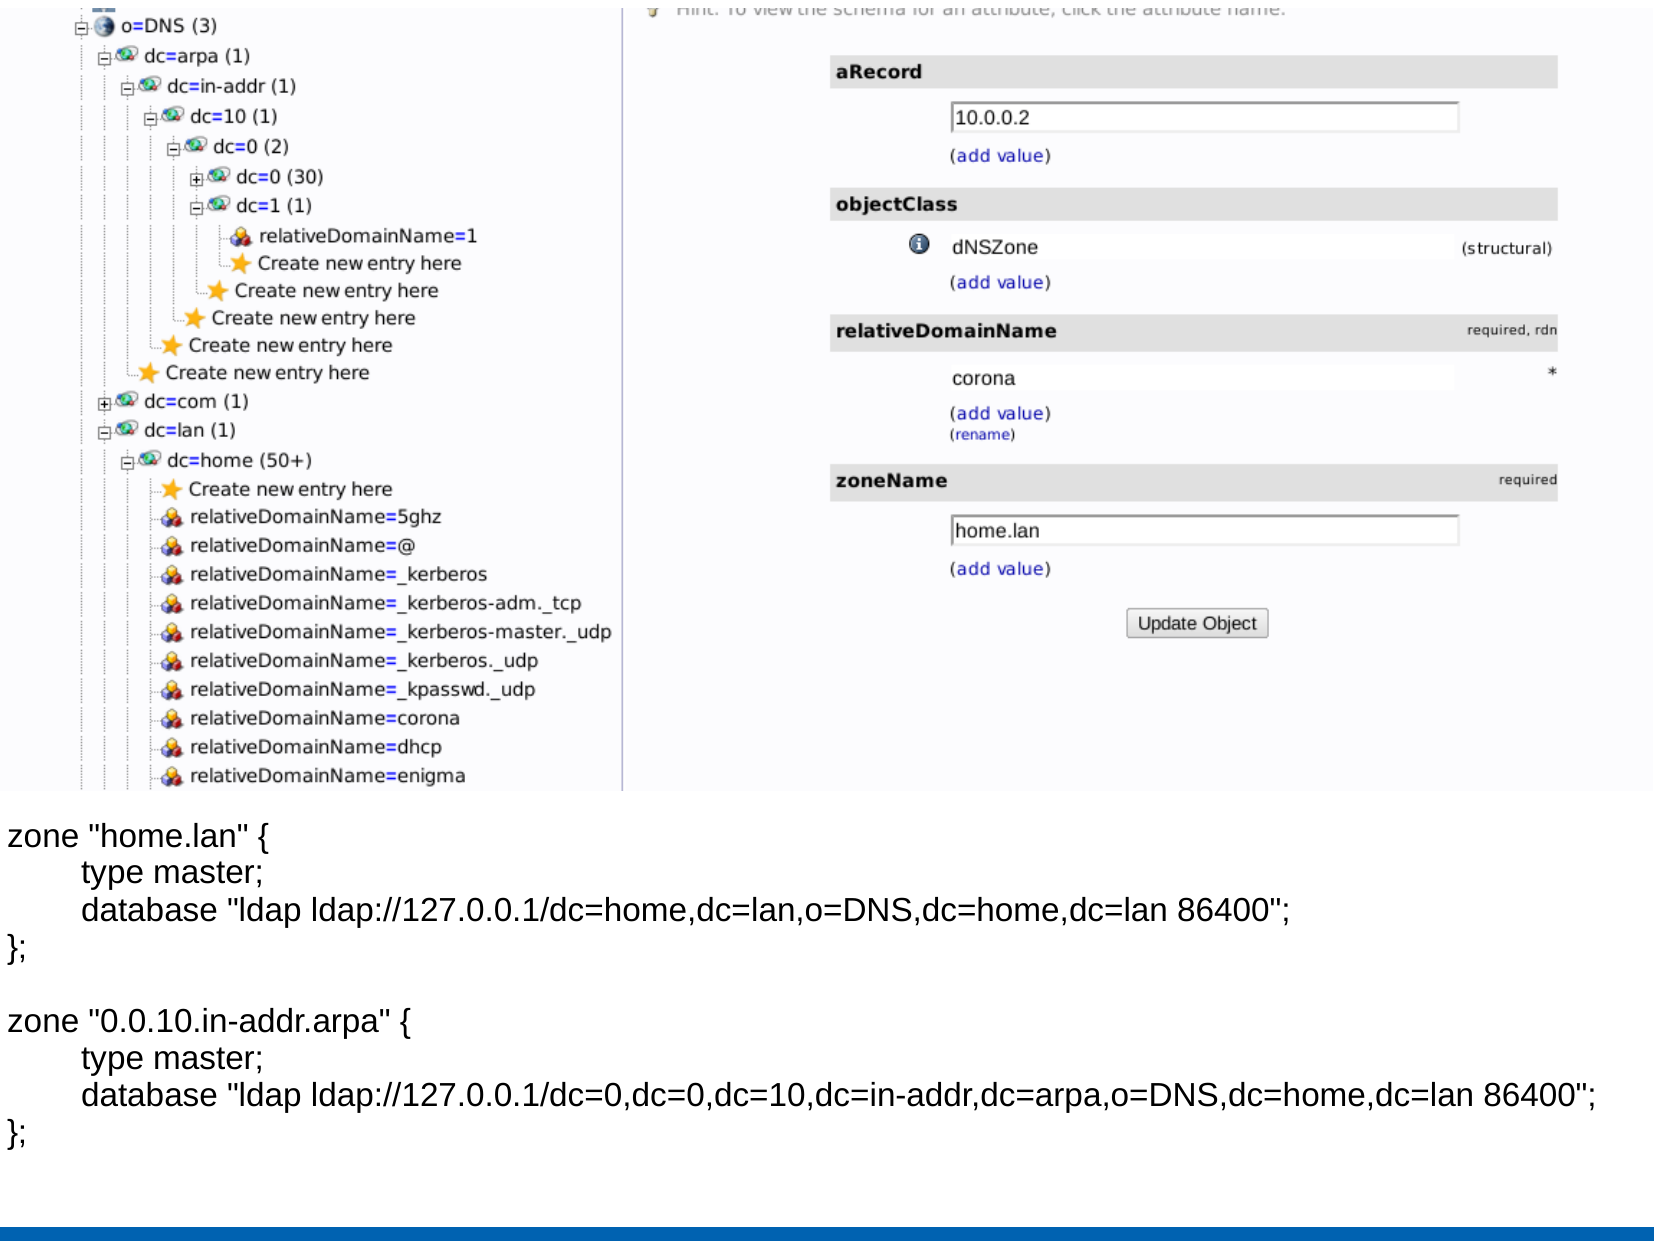

zone "home.lan" {
 type master;
 database "ldap ldap://127.0.0.1/dc=home,dc=lan,o=DNS,dc=home,dc=lan 86400";
};
zone "0.0.10.in-addr.arpa" {
 type master;
 database "ldap ldap://127.0.0.1/dc=0,dc=0,dc=10,dc=in-addr,dc=arpa,o=DNS,dc=home,dc=lan 86400";
};